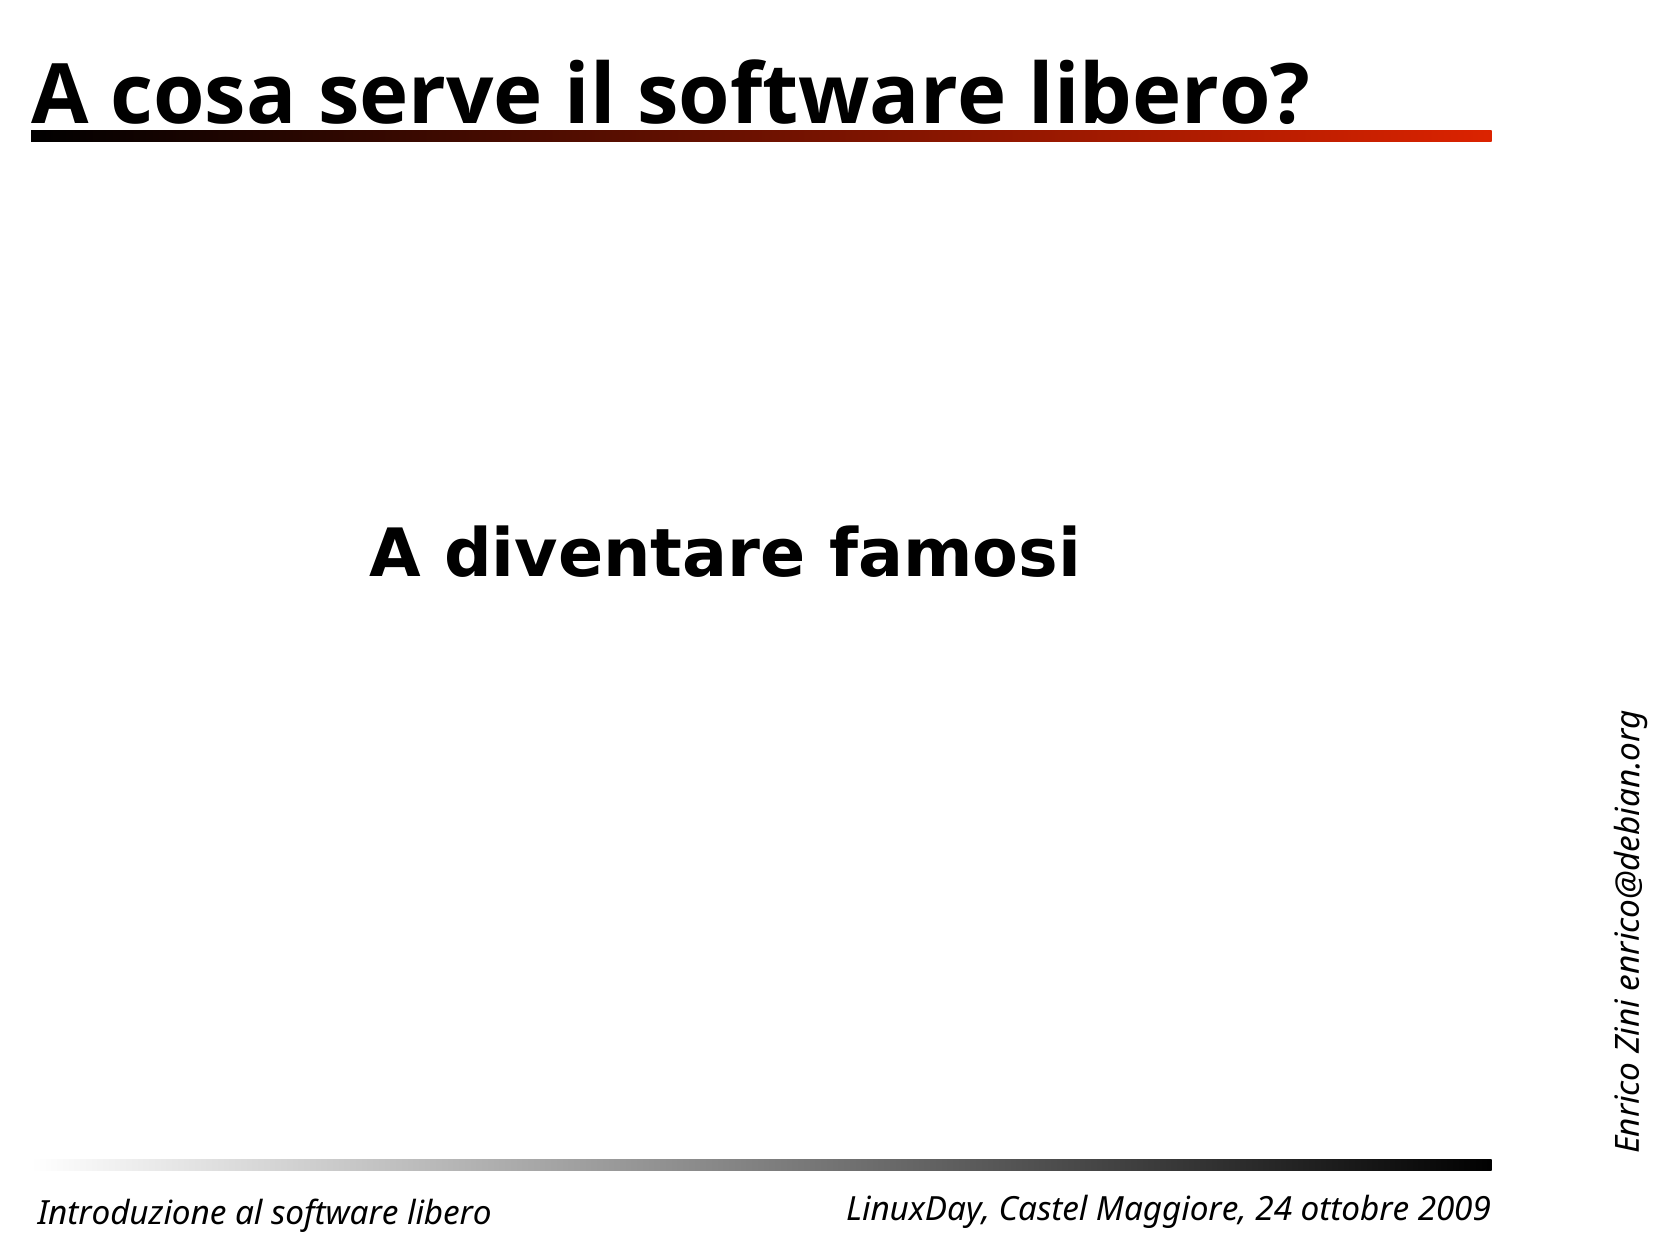

A cosa serve il software libero?
A diventare famosi